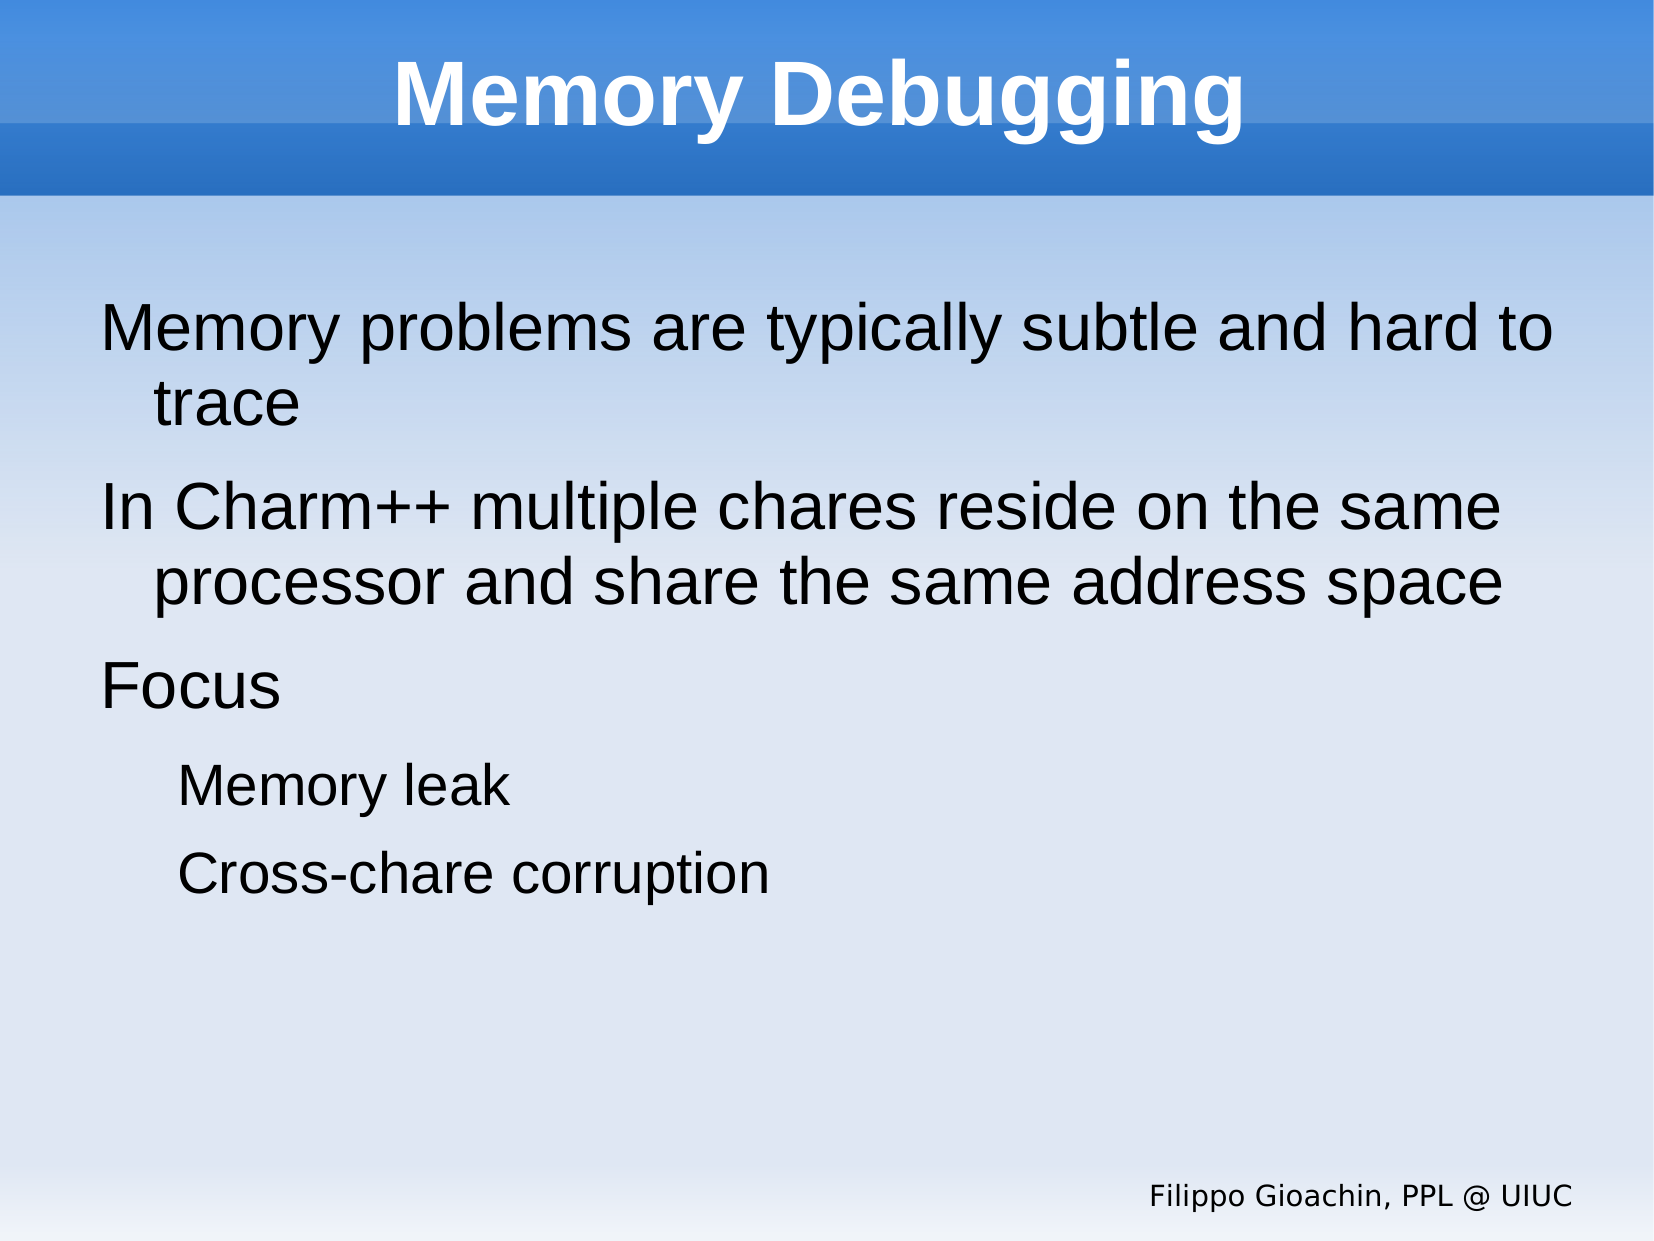

# Memory Debugging
Memory problems are typically subtle and hard to trace
In Charm++ multiple chares reside on the same processor and share the same address space
Focus
Memory leak
Cross-chare corruption
Filippo Gioachin, PPL @ UIUC